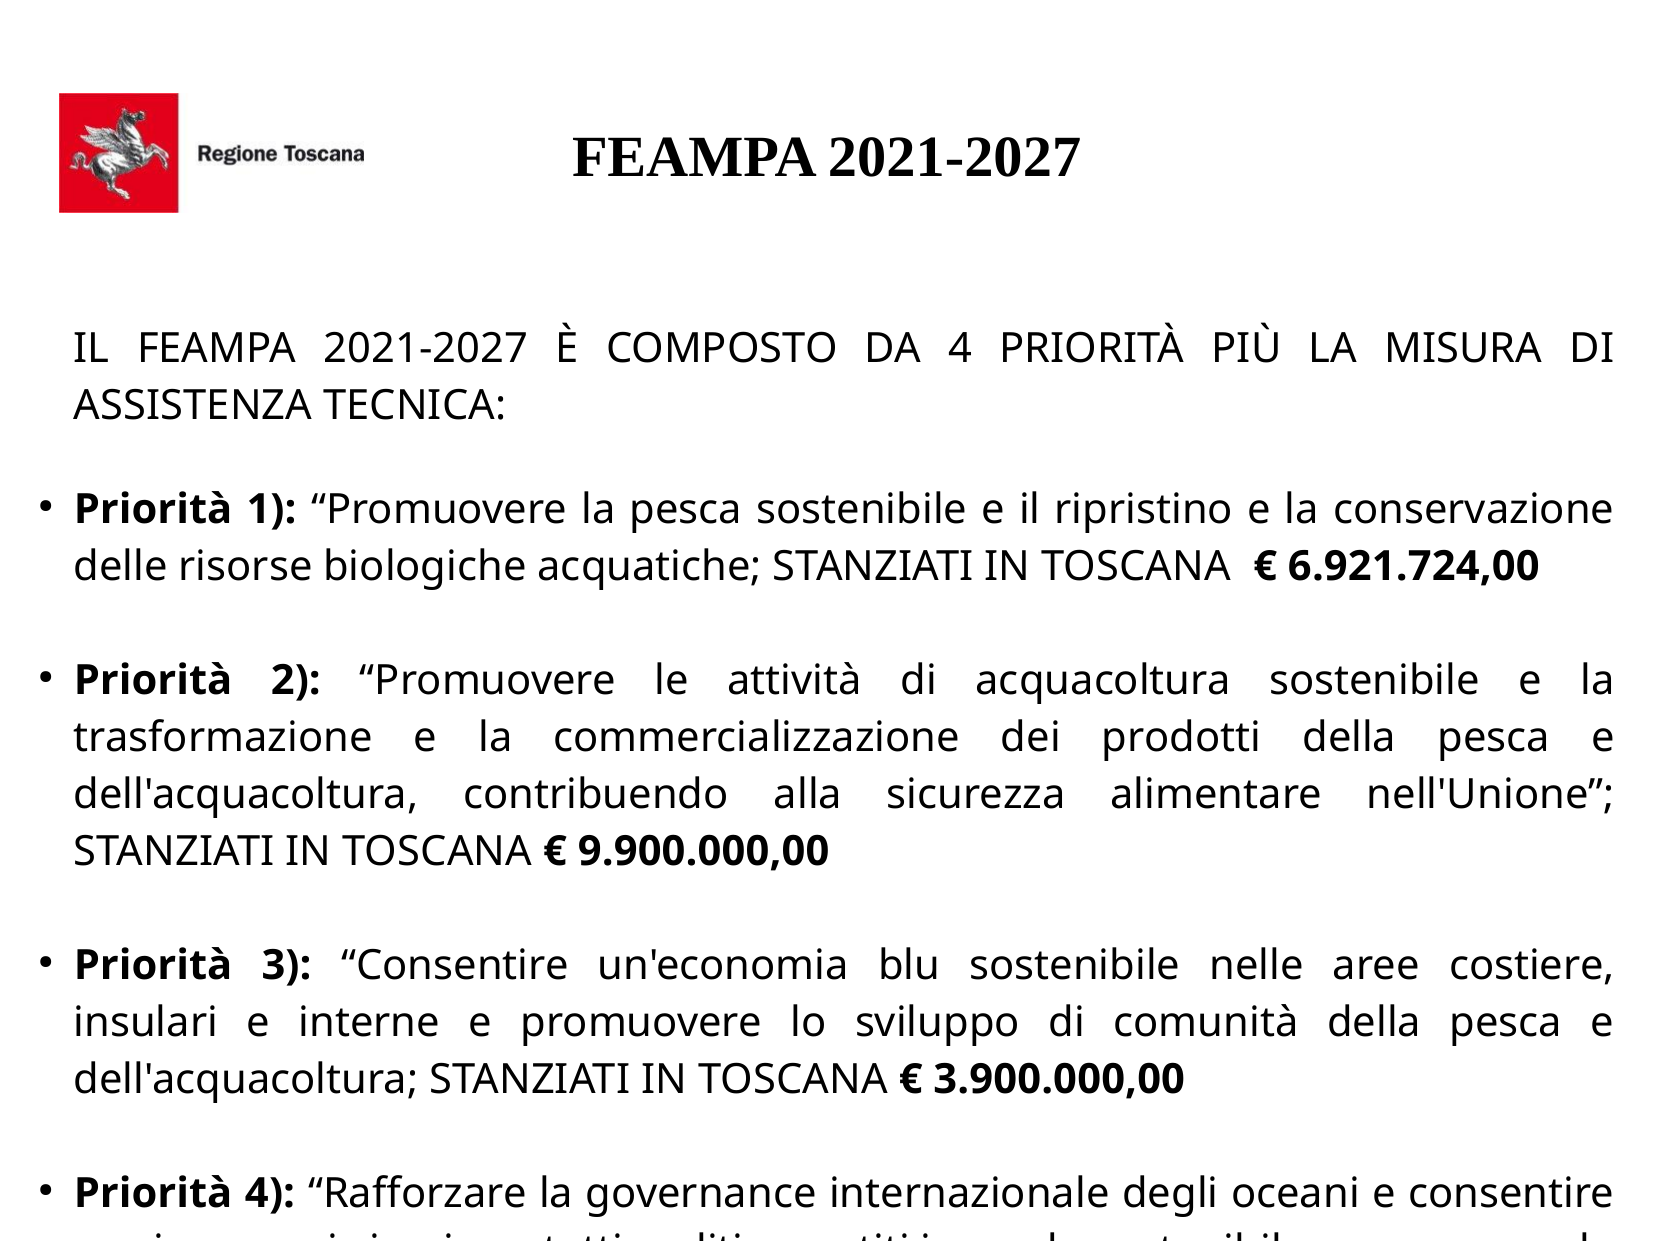

# FEAMPA 2021-2027
IL FEAMPA 2021-2027 È COMPOSTO DA 4 PRIORITÀ PIÙ LA MISURA DI ASSISTENZA TECNICA:
Priorità 1): “Promuovere la pesca sostenibile e il ripristino e la conservazione delle risorse biologiche acquatiche; STANZIATI IN TOSCANA € 6.921.724,00
Priorità 2): “Promuovere le attività di acquacoltura sostenibile e la trasformazione e la commercializzazione dei prodotti della pesca e dell'acquacoltura, contribuendo alla sicurezza alimentare nell'Unione”; STANZIATI IN TOSCANA € 9.900.000,00
Priorità 3): “Consentire un'economia blu sostenibile nelle aree costiere, insulari e interne e promuovere lo sviluppo di comunità della pesca e dell'acquacoltura; STANZIATI IN TOSCANA € 3.900.000,00
Priorità 4): “Rafforzare la governance internazionale degli oceani e consentire mari e oceani sicuri, protetti, puliti e gestiti in modo sostenibile. promuovere la prosperità delle comunità costiere”; STANZIATI IN TOSCANA € 1.100.000,00